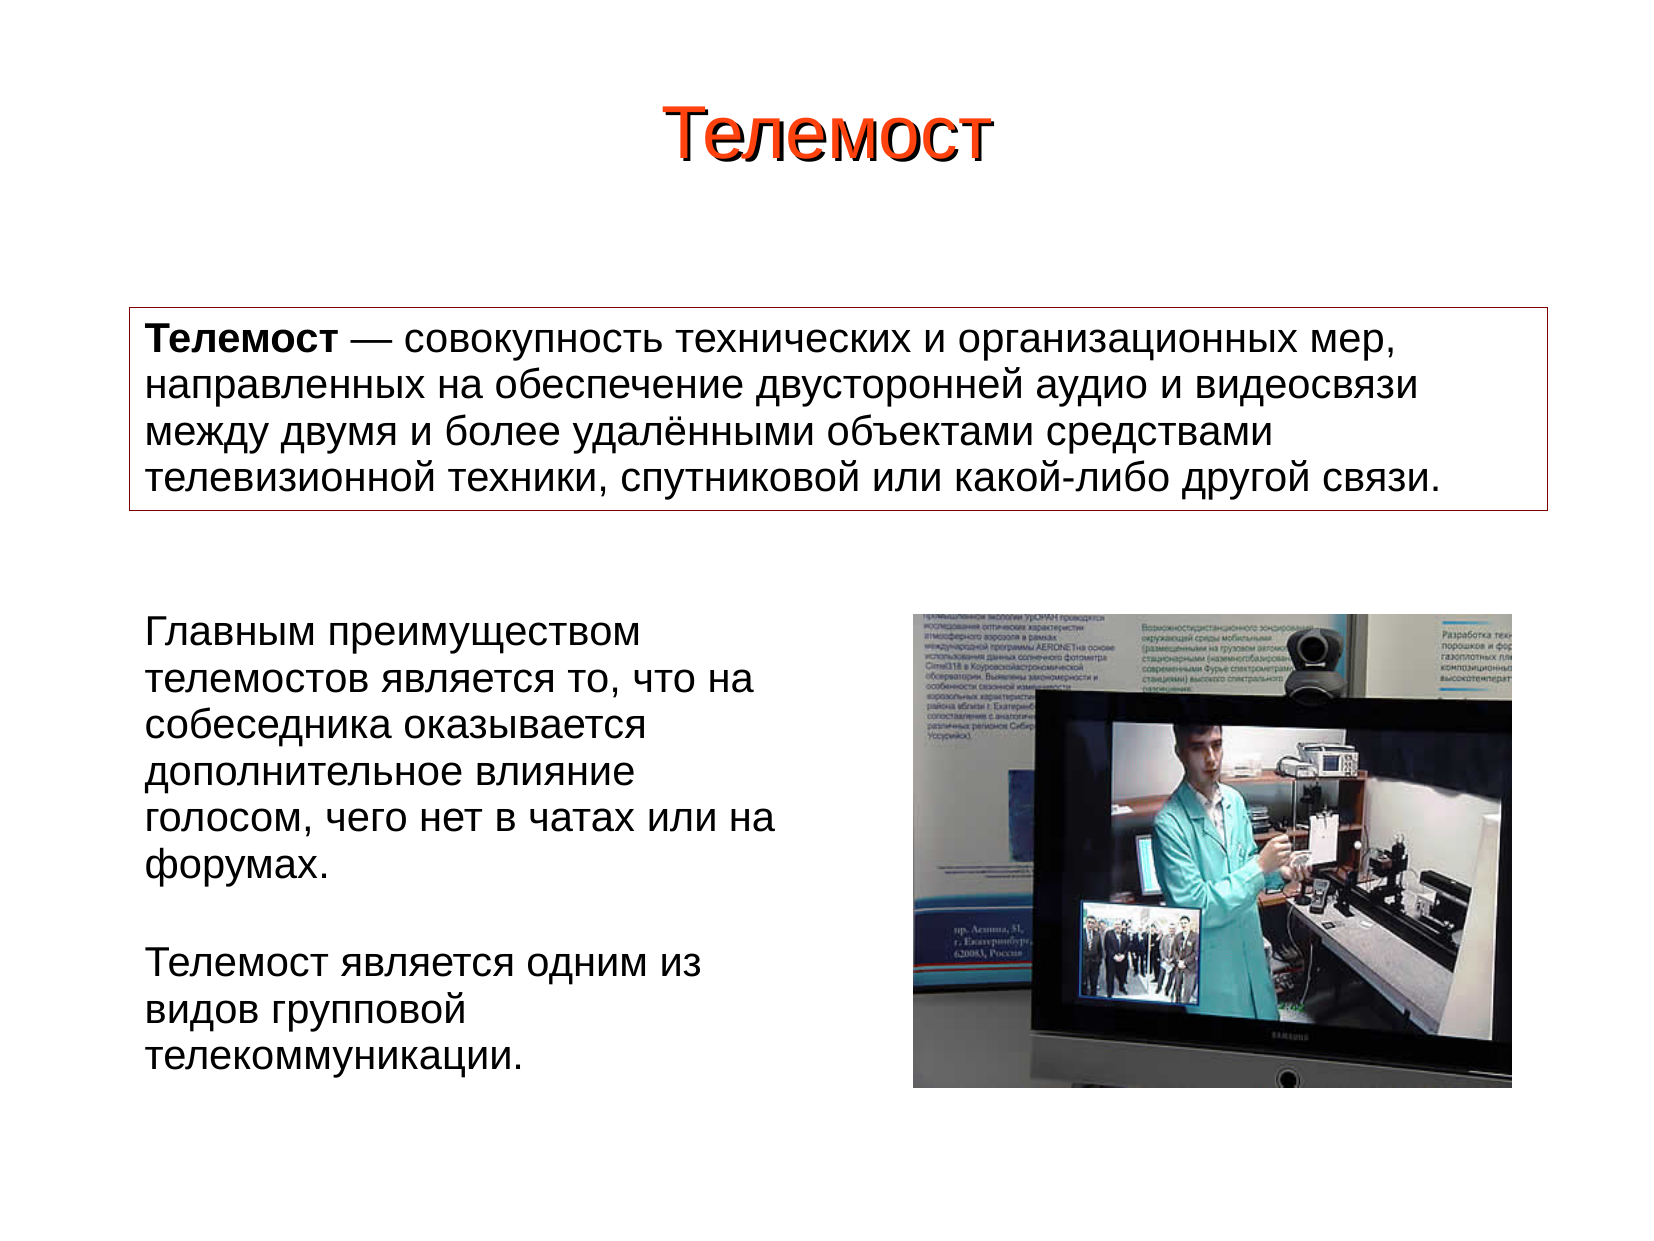

Телемост
Телемост — совокупность технических и организационных мер, направленных на обеспечение двусторонней аудио и видеосвязи между двумя и более удалёнными объектами средствами телевизионной техники, спутниковой или какой-либо другой связи.
Главным преимуществом телемостов является то, что на собеседника оказывается дополнительное влияние голосом, чего нет в чатах или на форумах.
Телемост является одним из видов групповой телекоммуникации.